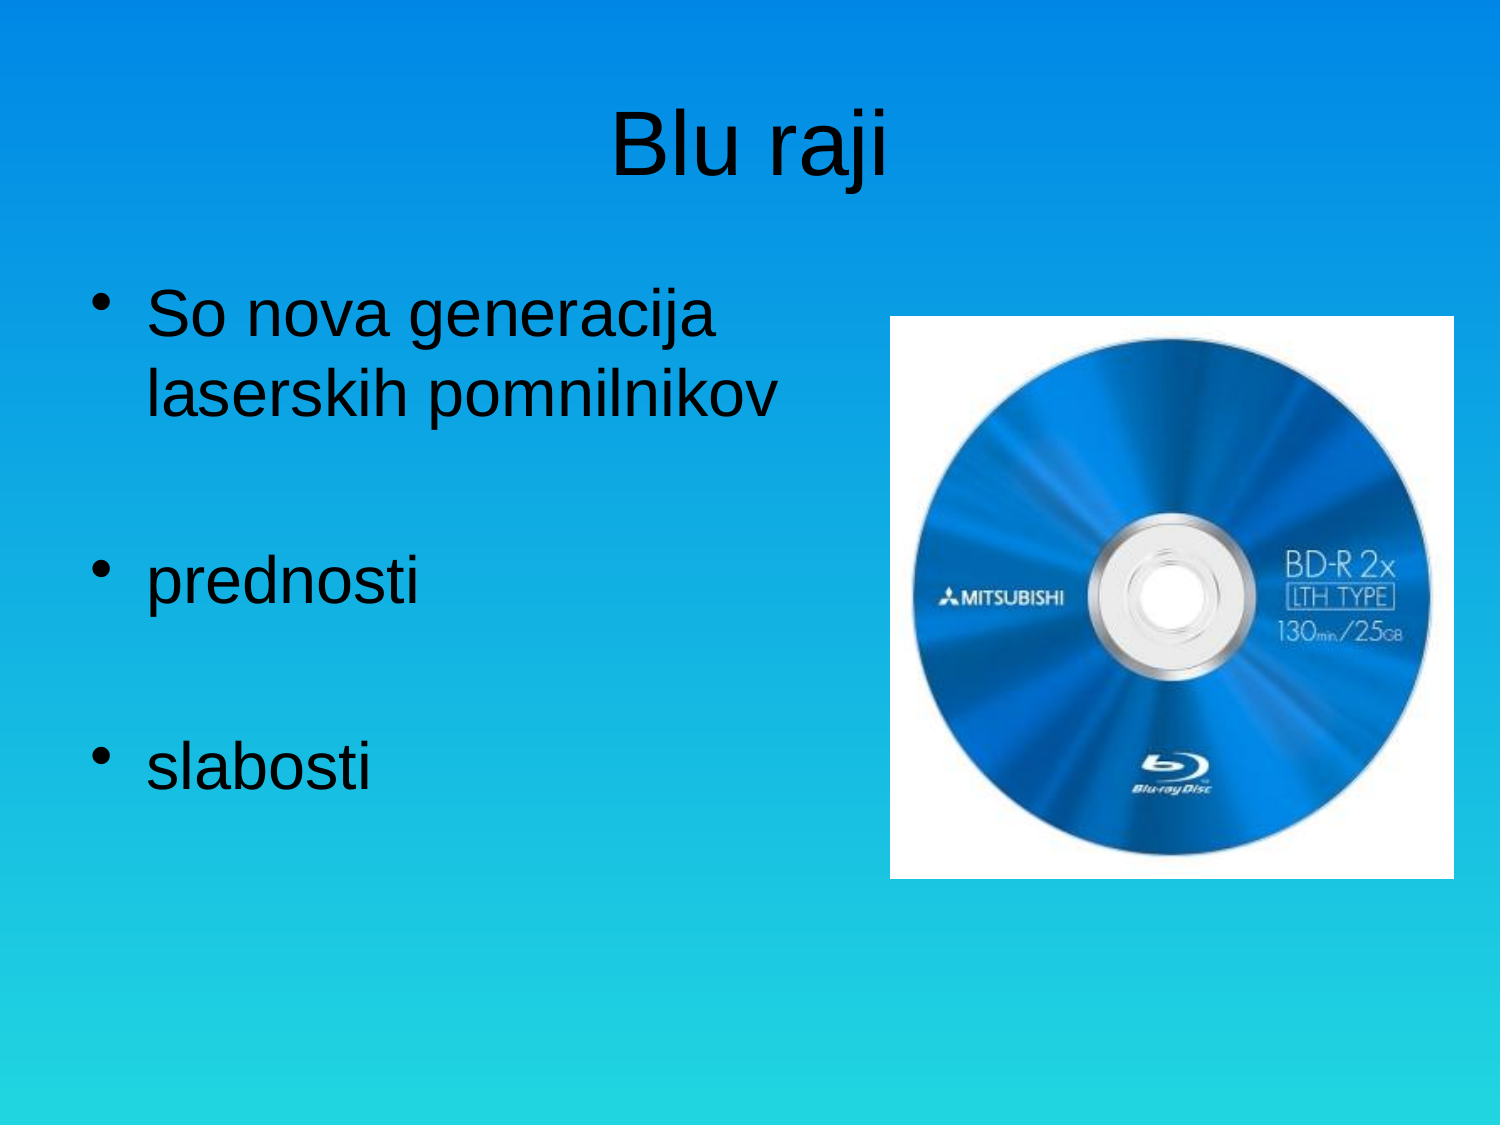

# Blu raji
So nova generacija laserskih pomnilnikov
prednosti
slabosti